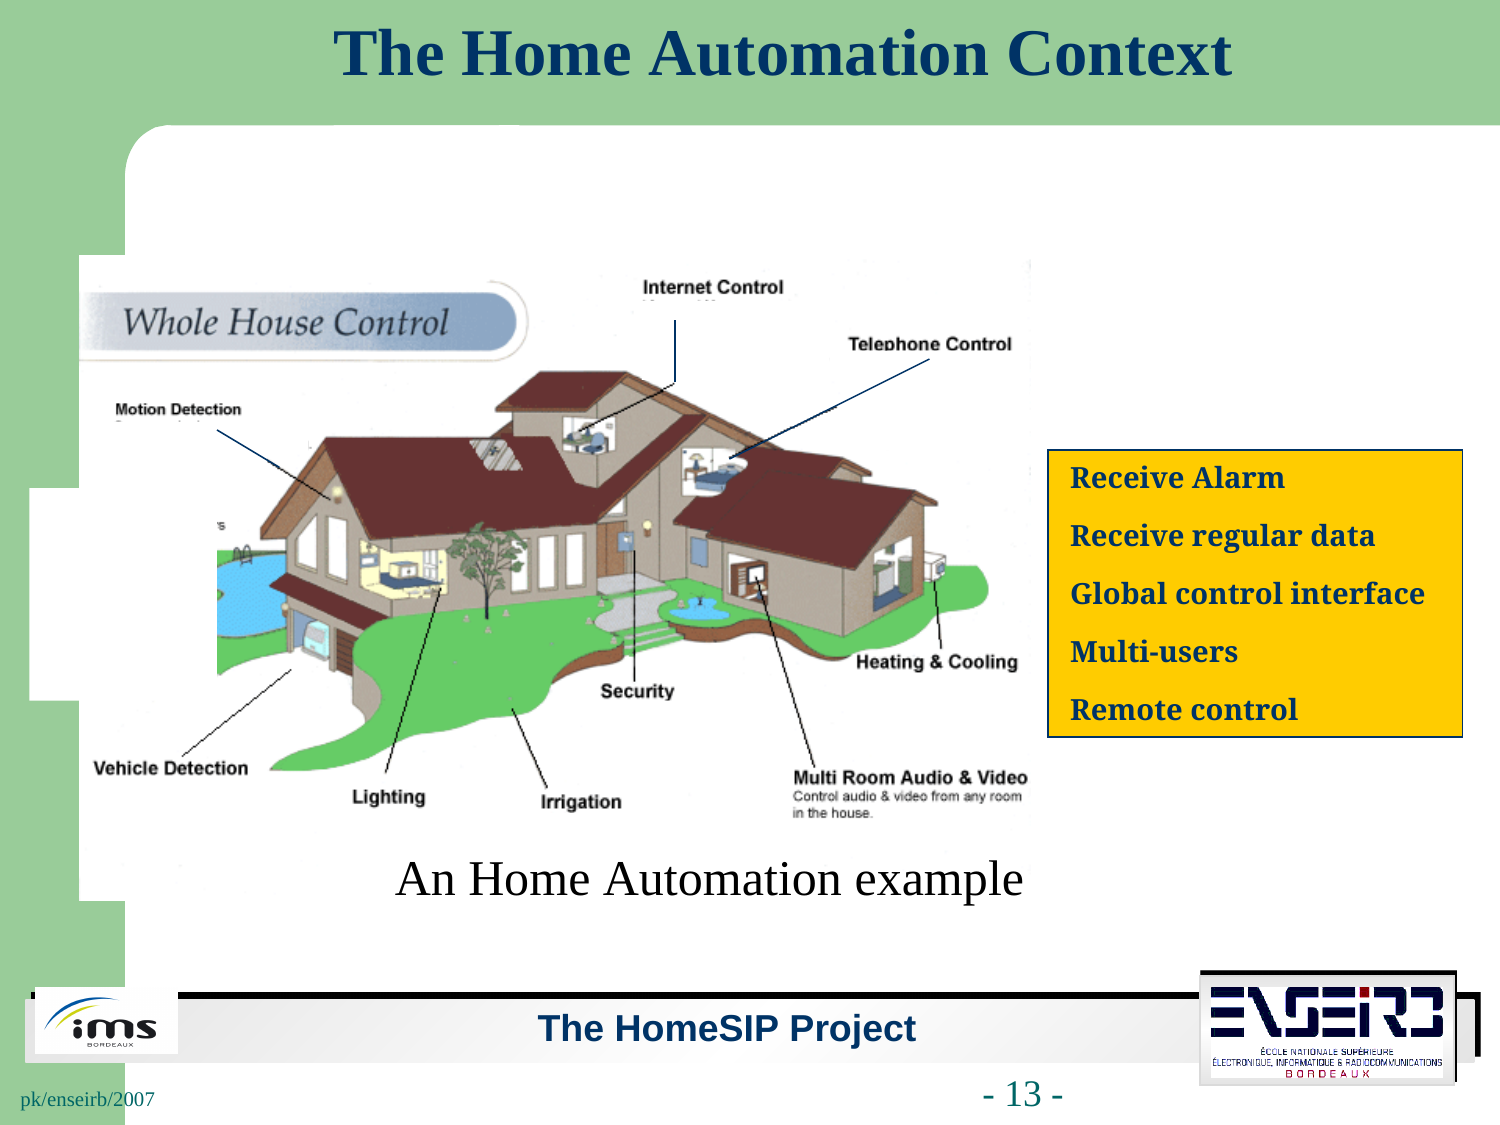

The Home Automation Context
 Receive Alarm
 Receive regular data
 Global control interface
 Multi-users
 Remote control
An Home Automation example